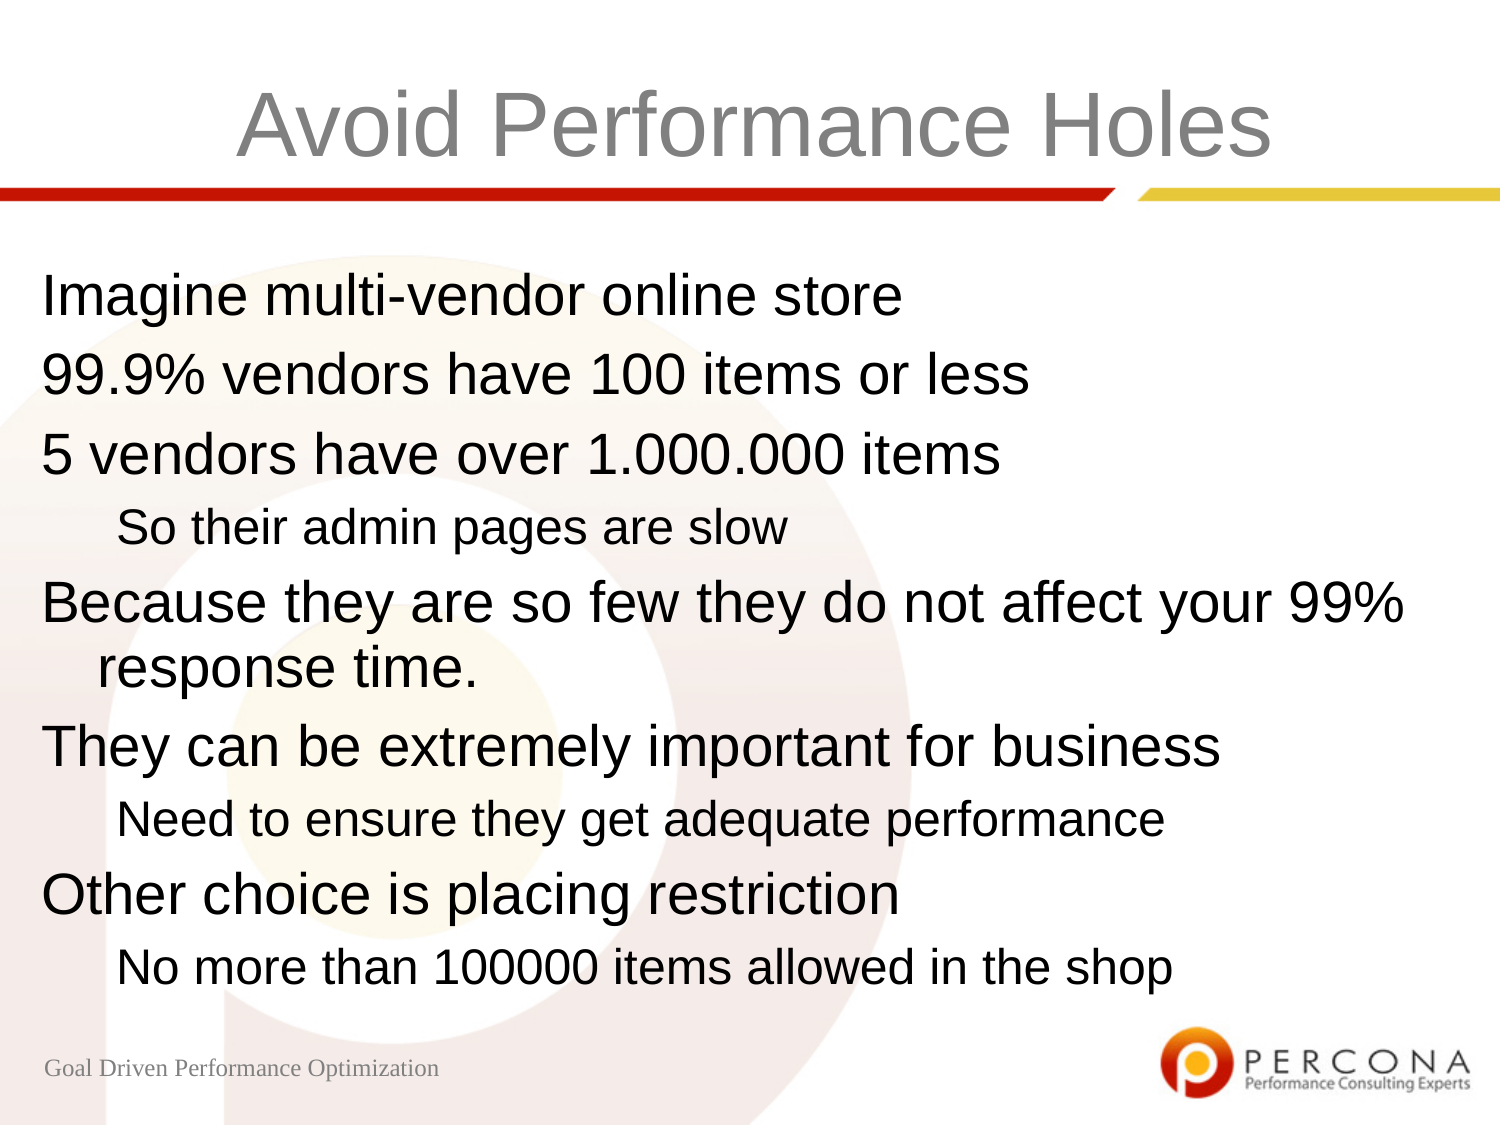

# Avoid Performance Holes
Imagine multi-vendor online store
99.9% vendors have 100 items or less
5 vendors have over 1.000.000 items
So their admin pages are slow
Because they are so few they do not affect your 99% response time.
They can be extremely important for business
Need to ensure they get adequate performance
Other choice is placing restriction
No more than 100000 items allowed in the shop